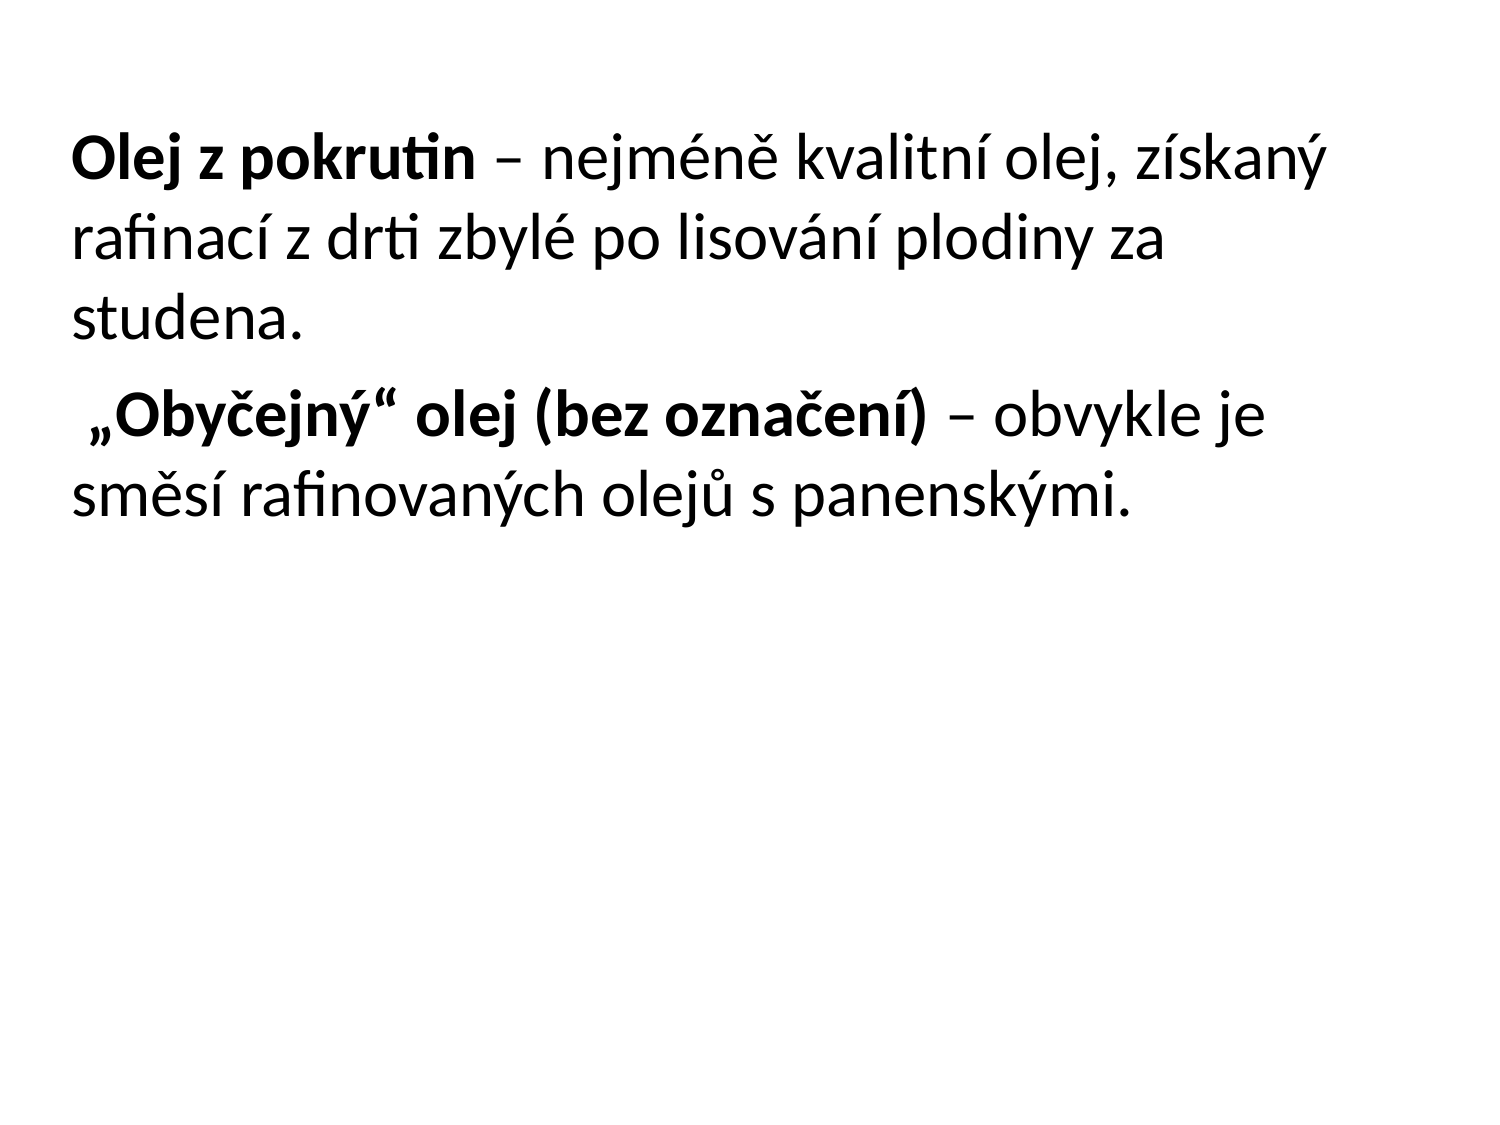

# Olej z pokrutin – nejméně kvalitní olej, získaný rafinací z drti zbylé po lisování plodiny za studena.
	 „Obyčejný“ olej (bez označení) – obvykle je směsí rafinovaných olejů s panenskými.